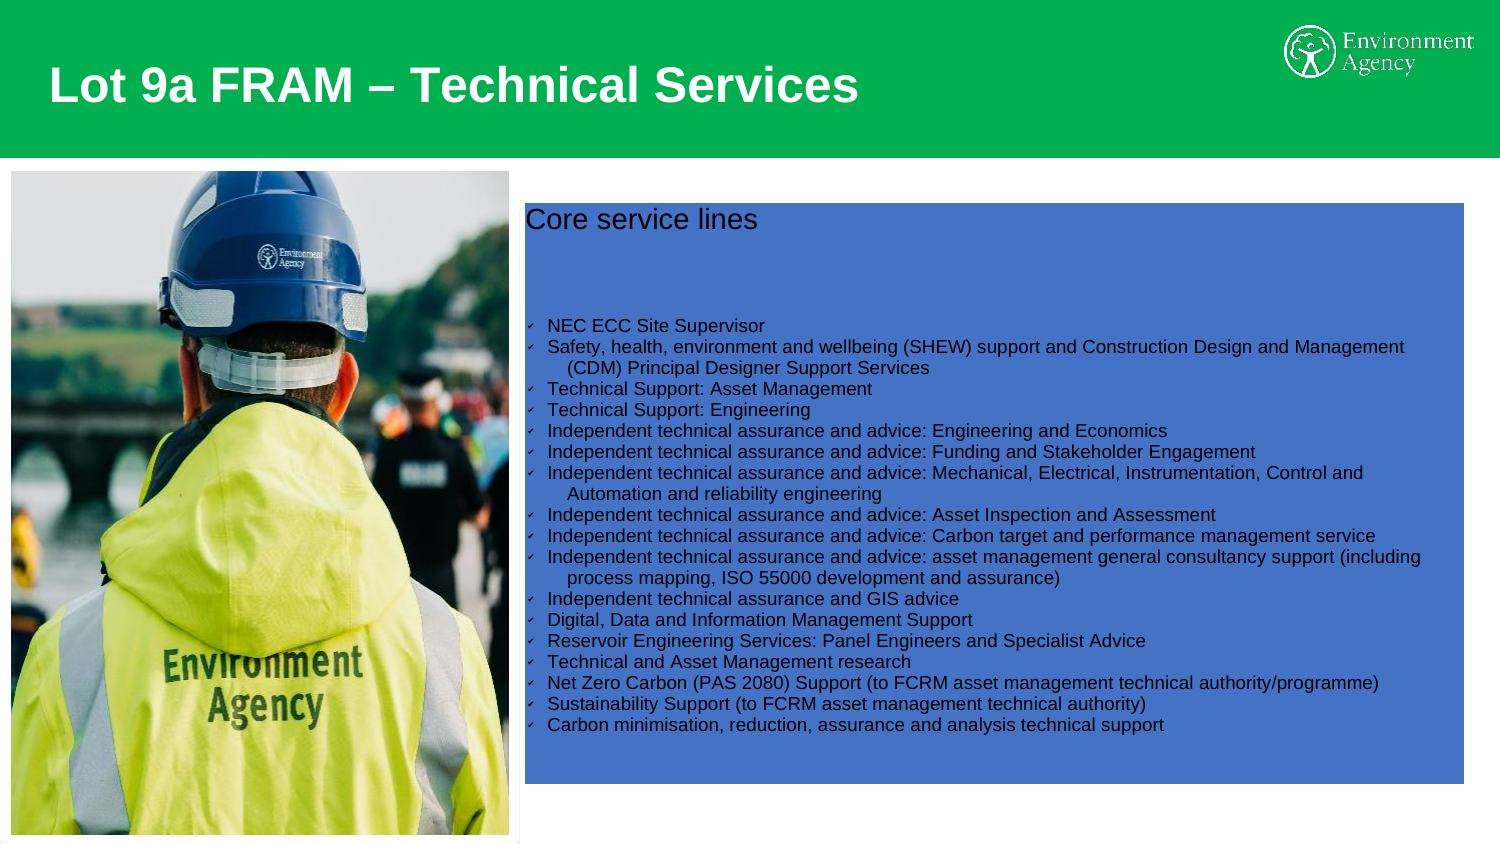

# Lot 9a FRAM – Technical Services
| Core service lines |
| --- |
| NEC ECC Site Supervisor Safety, health, environment and wellbeing (SHEW) support and Construction Design and Management (CDM) Principal Designer Support Services Technical Support: Asset Management Technical Support: Engineering Independent technical assurance and advice: Engineering and Economics Independent technical assurance and advice: Funding and Stakeholder Engagement Independent technical assurance and advice: Mechanical, Electrical, Instrumentation, Control and Automation and reliability engineering Independent technical assurance and advice: Asset Inspection and Assessment Independent technical assurance and advice: Carbon target and performance management service Independent technical assurance and advice: asset management general consultancy support (including process mapping, ISO 55000 development and assurance) Independent technical assurance and GIS advice Digital, Data and Information Management Support Reservoir Engineering Services: Panel Engineers and Specialist Advice Technical and Asset Management research Net Zero Carbon (PAS 2080) Support (to FCRM asset management technical authority/programme) Sustainability Support (to FCRM asset management technical authority) Carbon minimisation, reduction, assurance and analysis technical support |